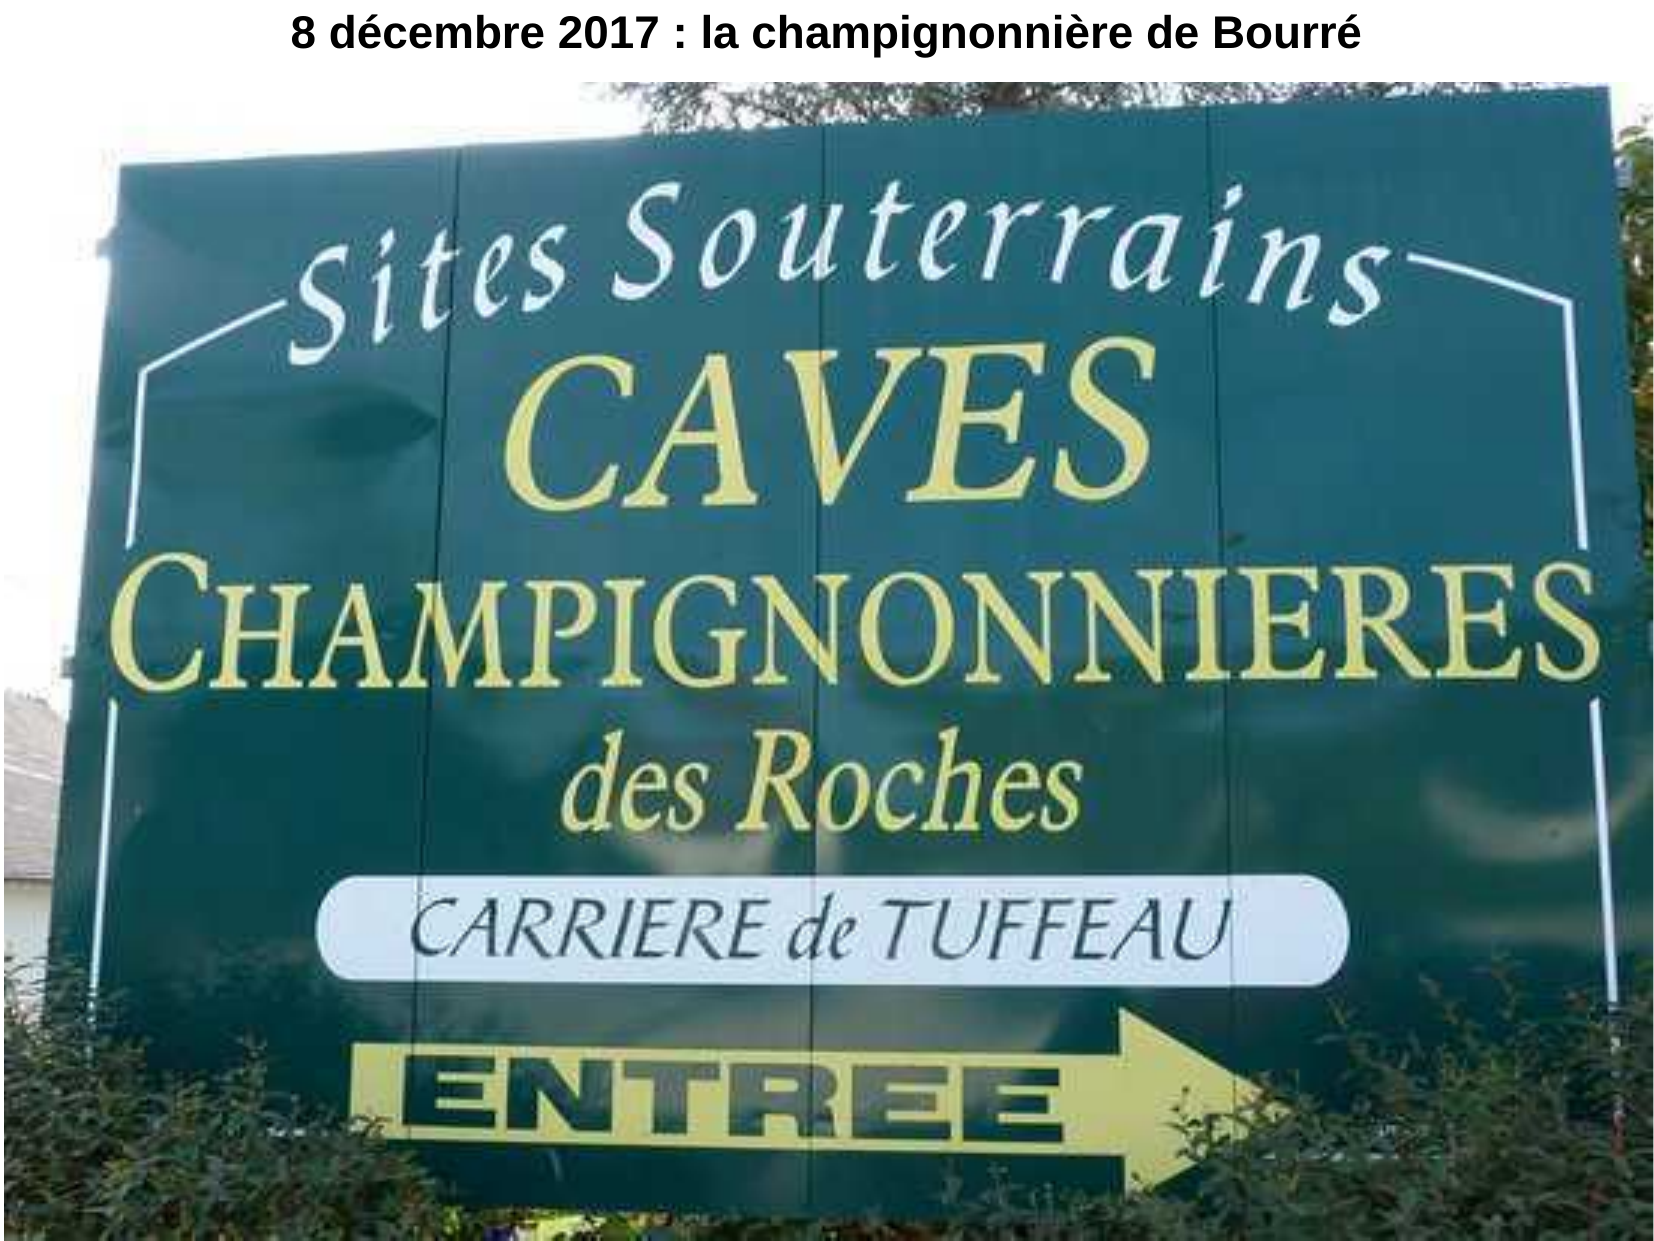

8 décembre 2017 : la champignonnière de Bourré